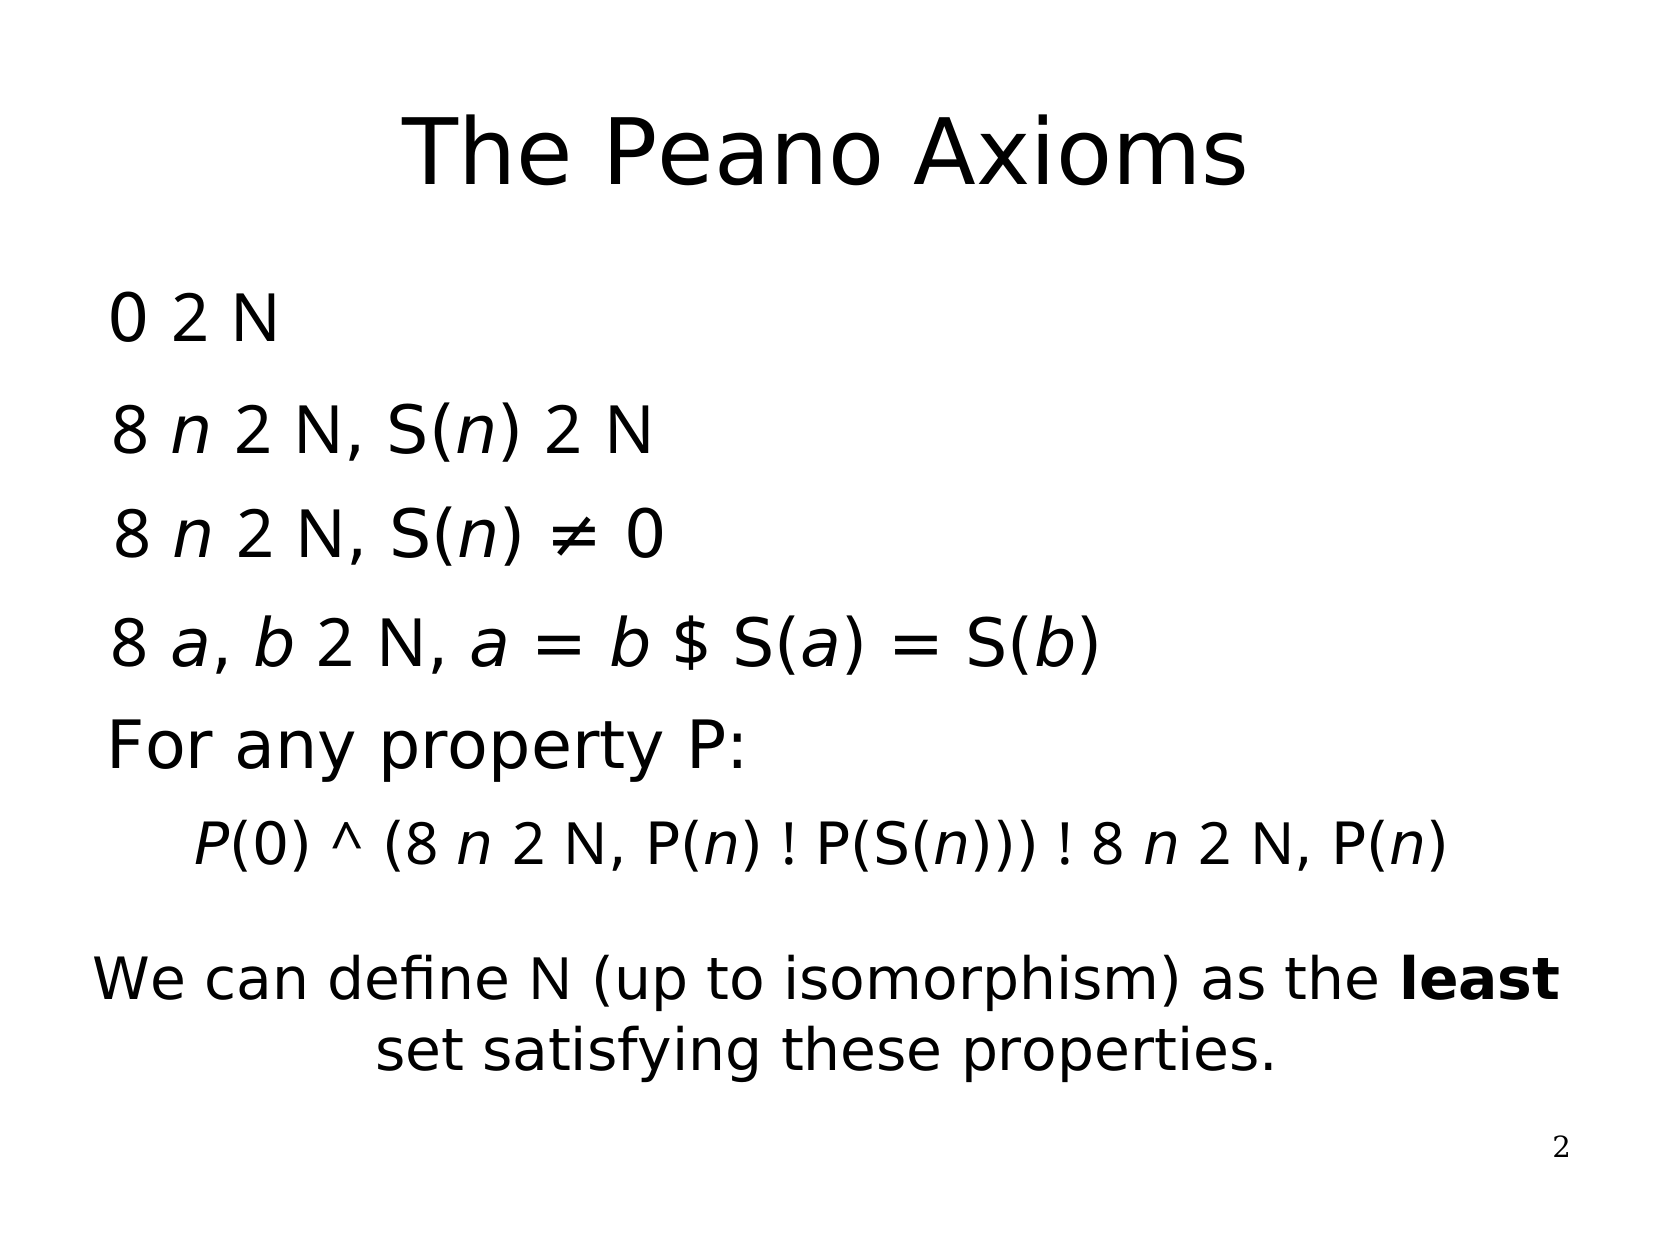

# The Peano Axioms
0 2 N
8 n 2 N, S(n) 2 N
8 n 2 N, S(n) ≠ 0
8 a, b 2 N, a = b $ S(a) = S(b)
For any property P:
P(0) ^ (8 n 2 N, P(n) ! P(S(n))) ! 8 n 2 N, P(n)
We can define N (up to isomorphism) as the least set satisfying these properties.
2